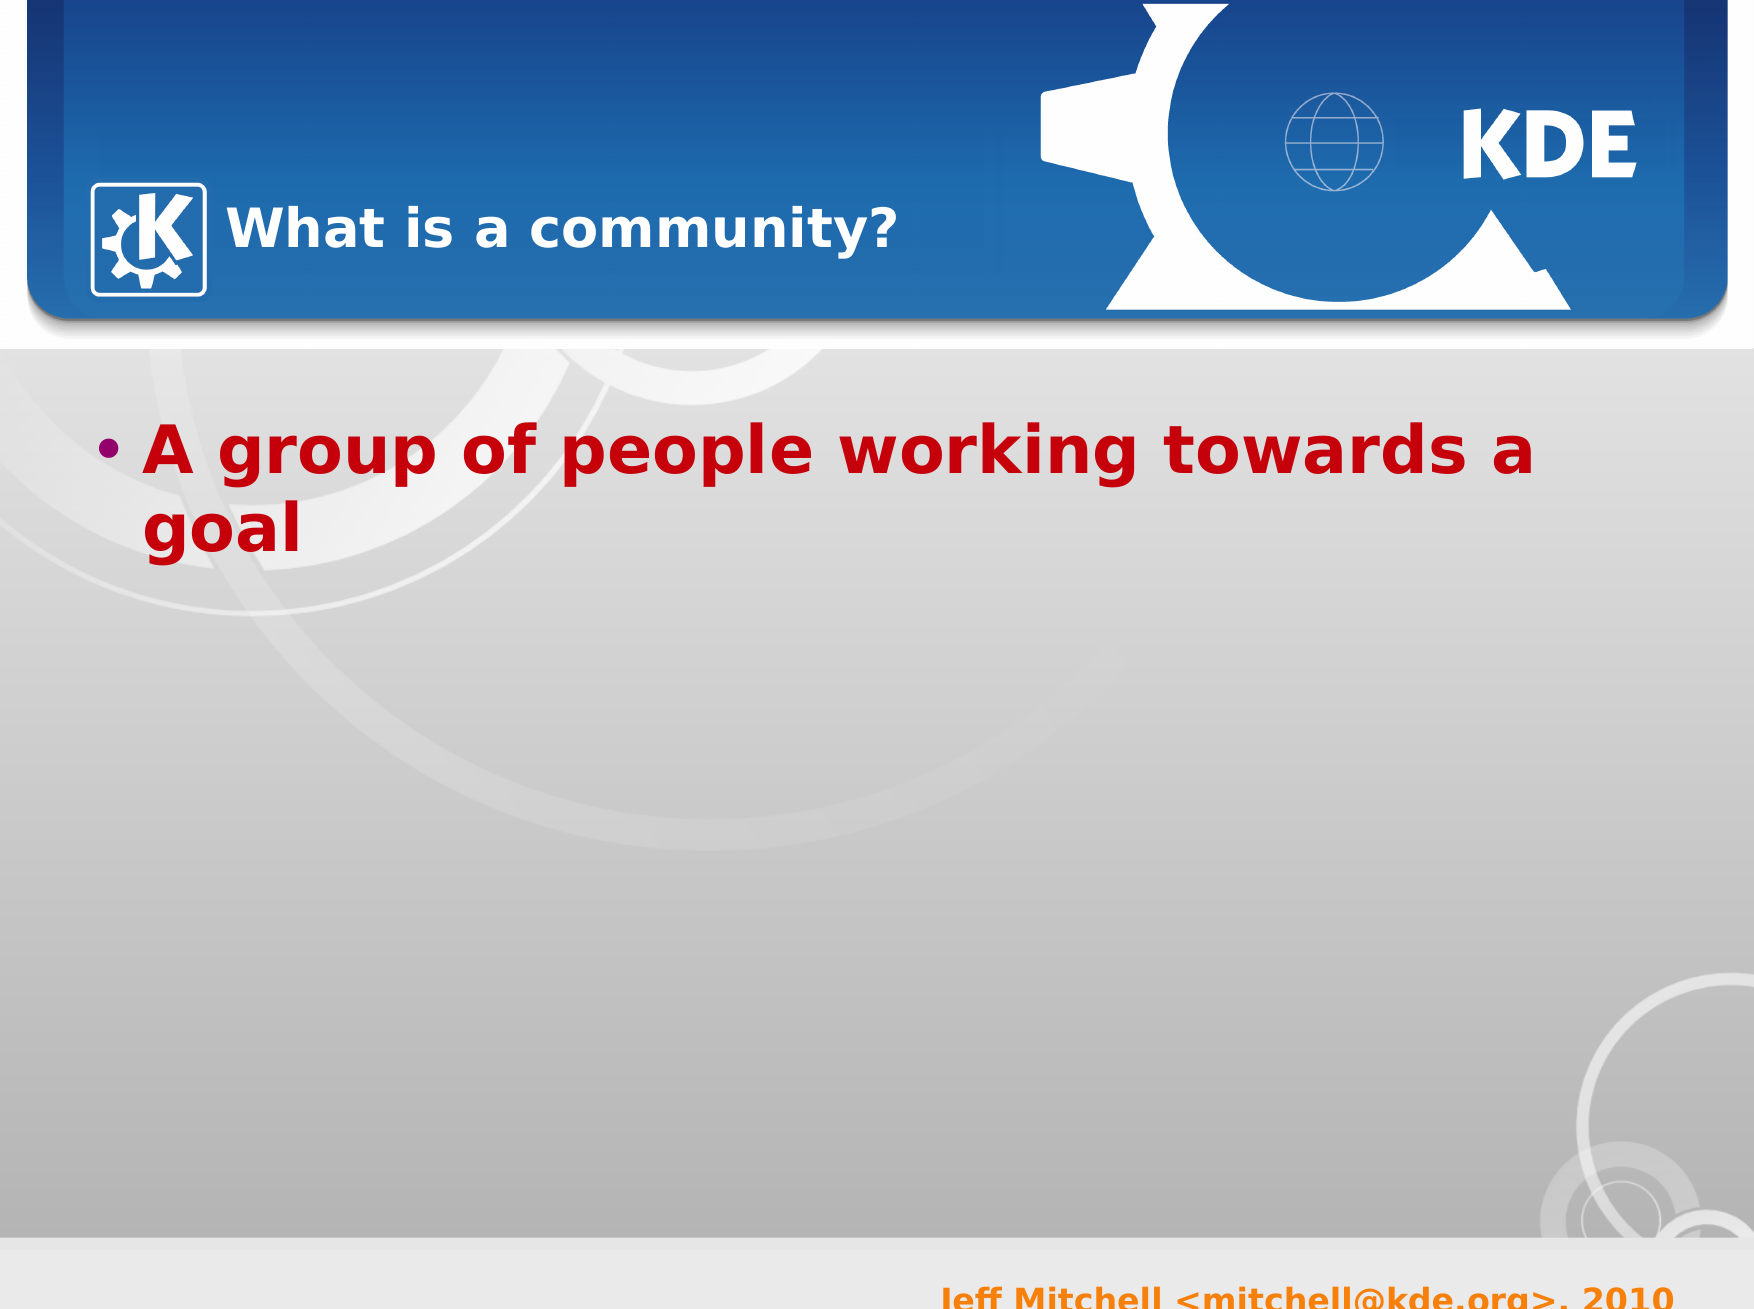

# What is a community?
A group of people working towards a goal